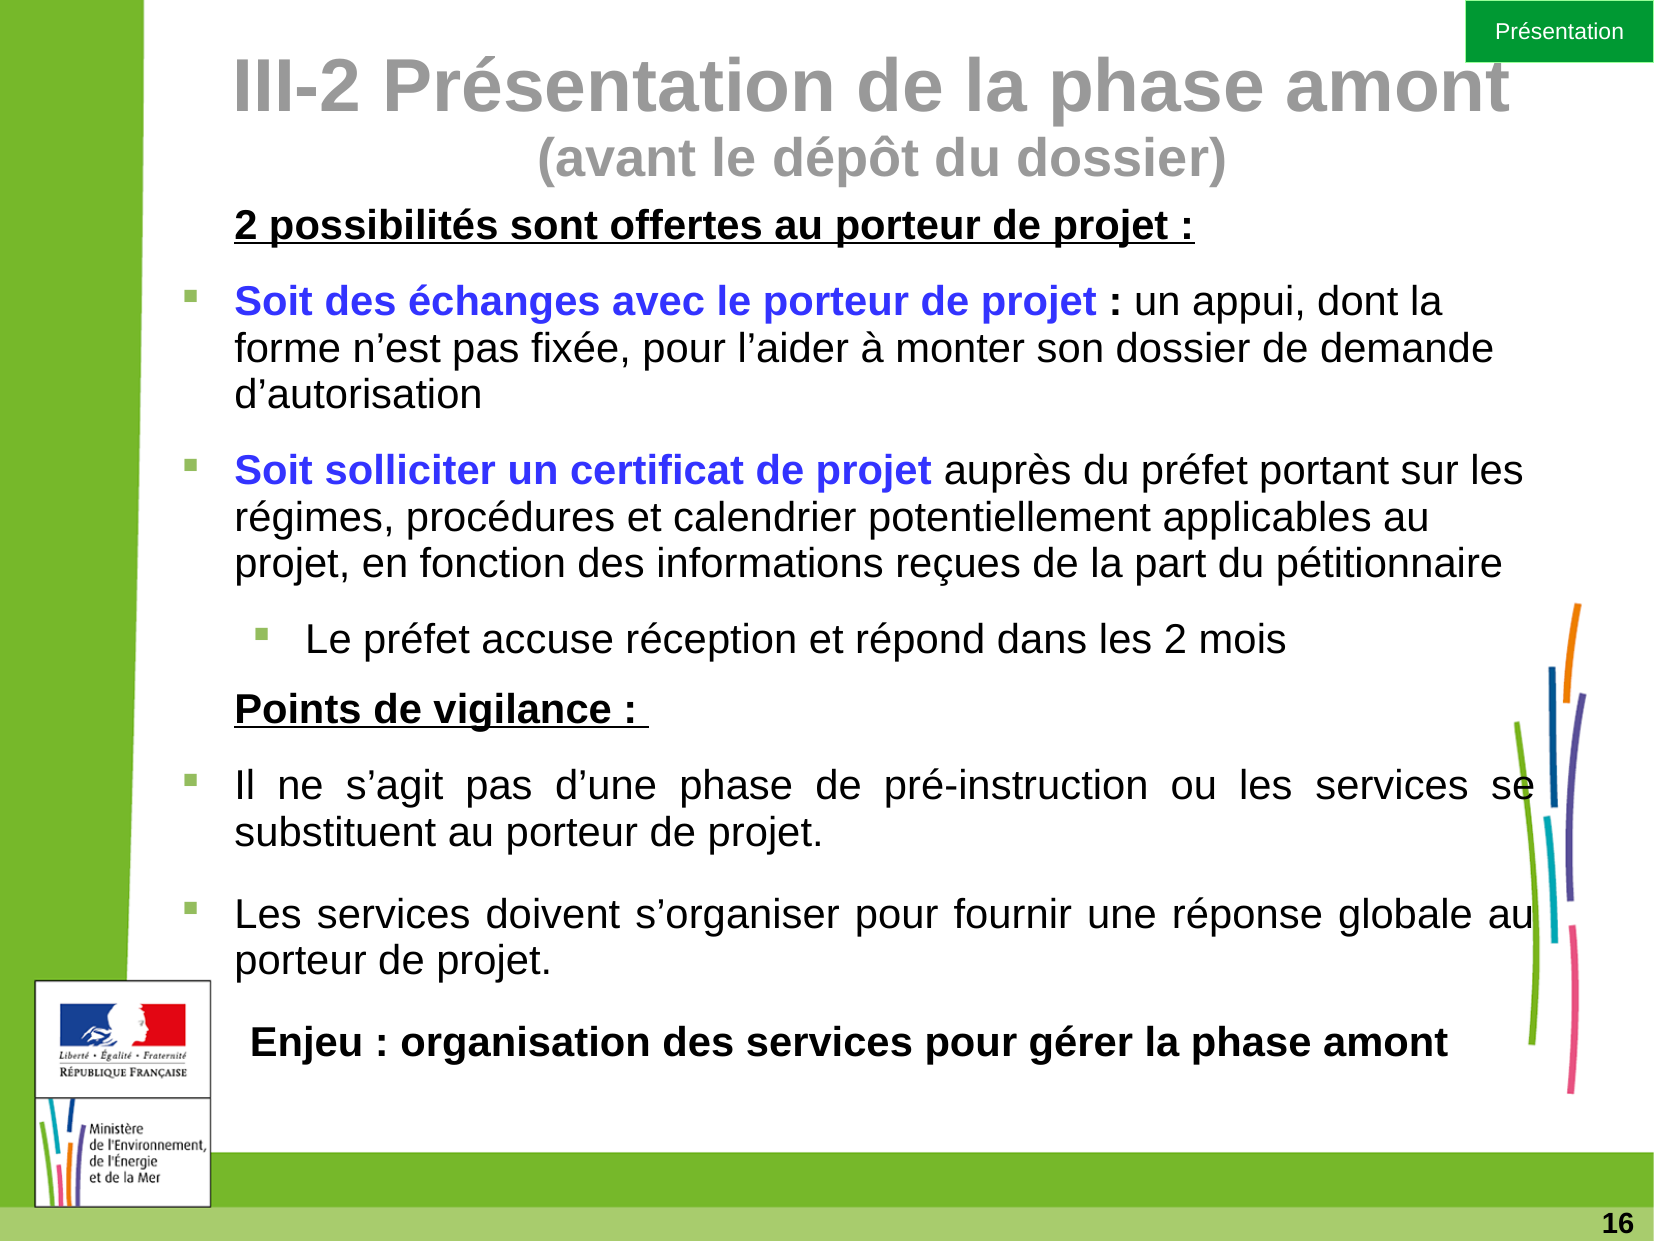

Présentation
# III-2 Présentation de la phase amont (avant le dépôt du dossier)
2 possibilités sont offertes au porteur de projet :
Soit des échanges avec le porteur de projet : un appui, dont la forme n’est pas fixée, pour l’aider à monter son dossier de demande d’autorisation
Soit solliciter un certificat de projet auprès du préfet portant sur les régimes, procédures et calendrier potentiellement applicables au projet, en fonction des informations reçues de la part du pétitionnaire
Le préfet accuse réception et répond dans les 2 mois
Points de vigilance :
Il ne s’agit pas d’une phase de pré-instruction ou les services se substituent au porteur de projet.
Les services doivent s’organiser pour fournir une réponse globale au porteur de projet.
Enjeu : organisation des services pour gérer la phase amont